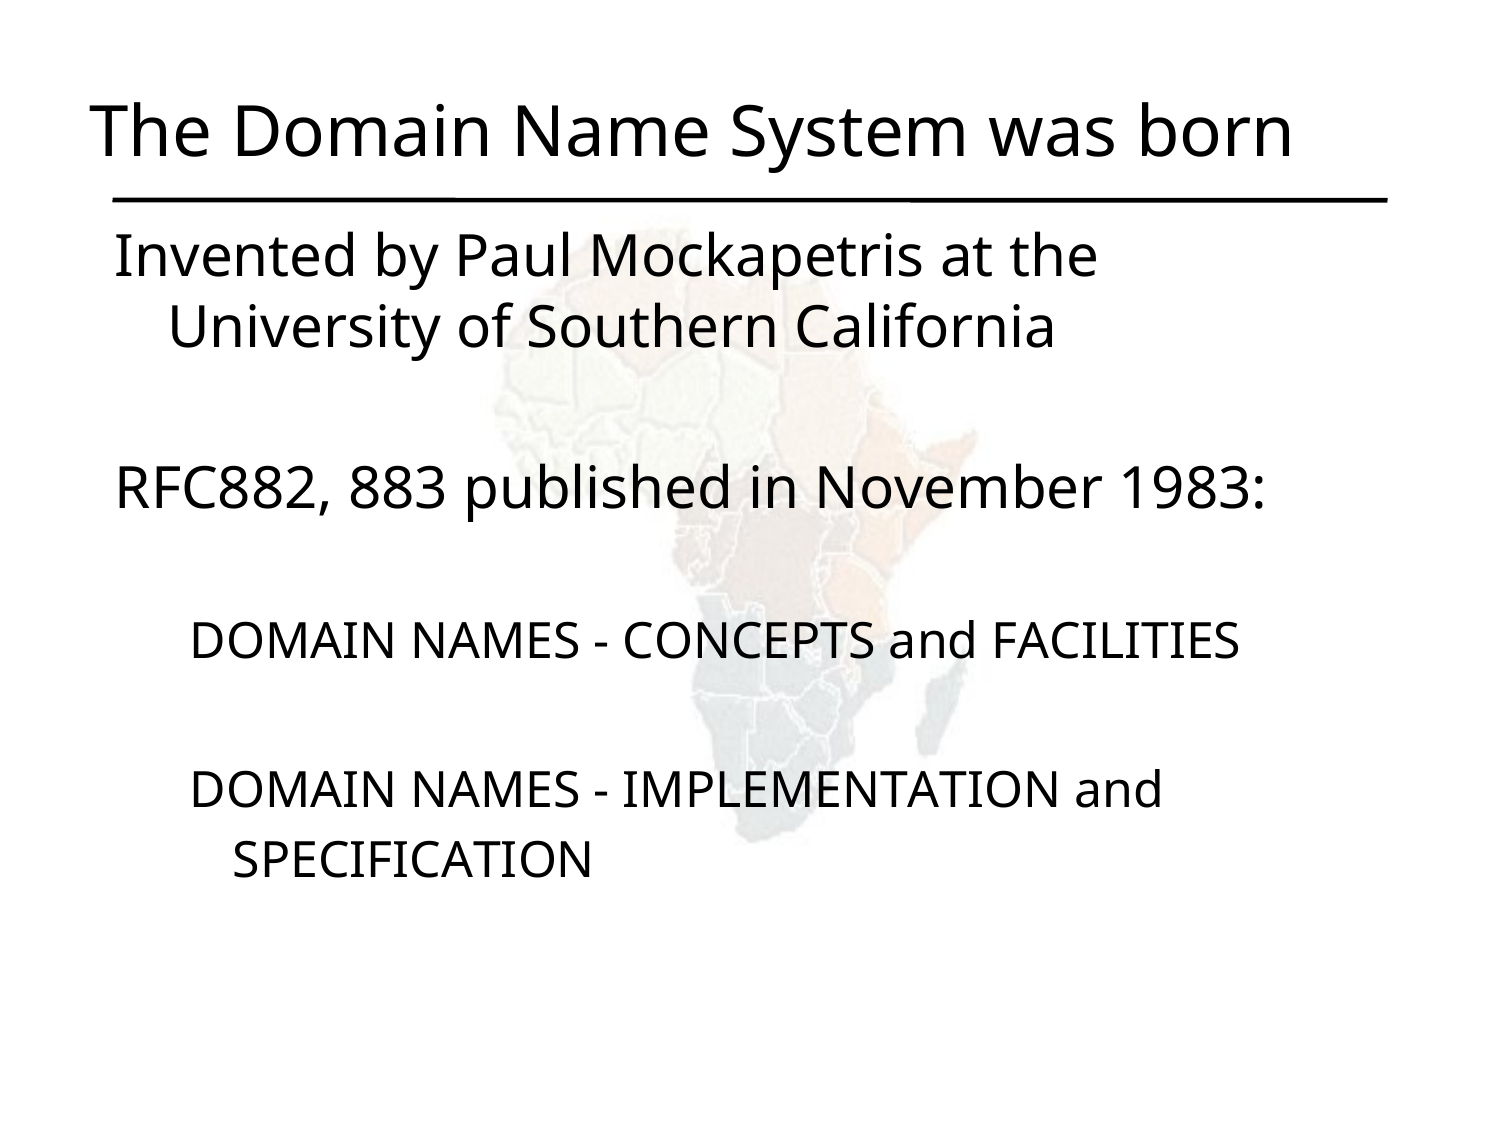

# The Domain Name System was born
Invented by Paul Mockapetris at the University of Southern California
RFC882, 883 published in November 1983:
DOMAIN NAMES - CONCEPTS and FACILITIES
DOMAIN NAMES - IMPLEMENTATION and SPECIFICATION